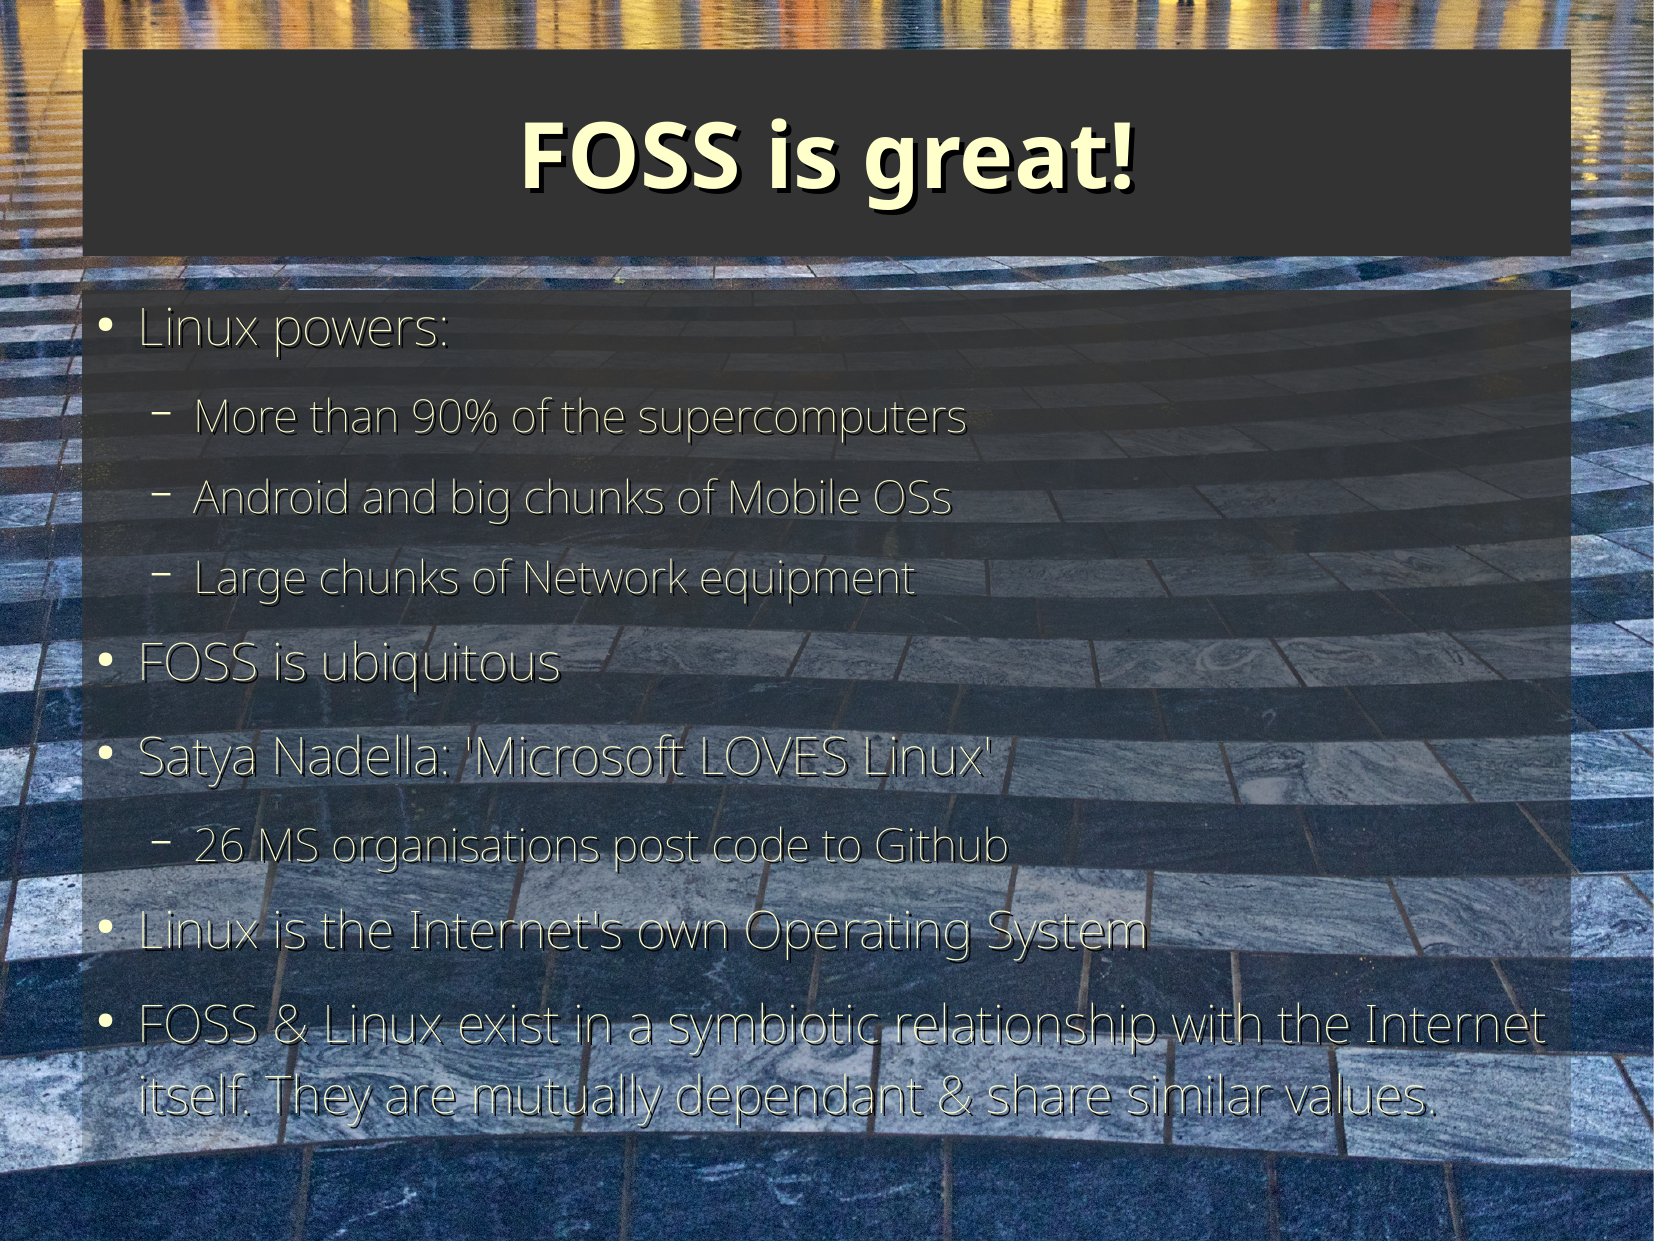

# FOSS is great!
Linux powers:
More than 90% of the supercomputers
Android and big chunks of Mobile OSs
Large chunks of Network equipment
FOSS is ubiquitous
Satya Nadella: 'Microsoft LOVES Linux'
26 MS organisations post code to Github
Linux is the Internet's own Operating System
FOSS & Linux exist in a symbiotic relationship with the Internet itself. They are mutually dependant & share similar values.